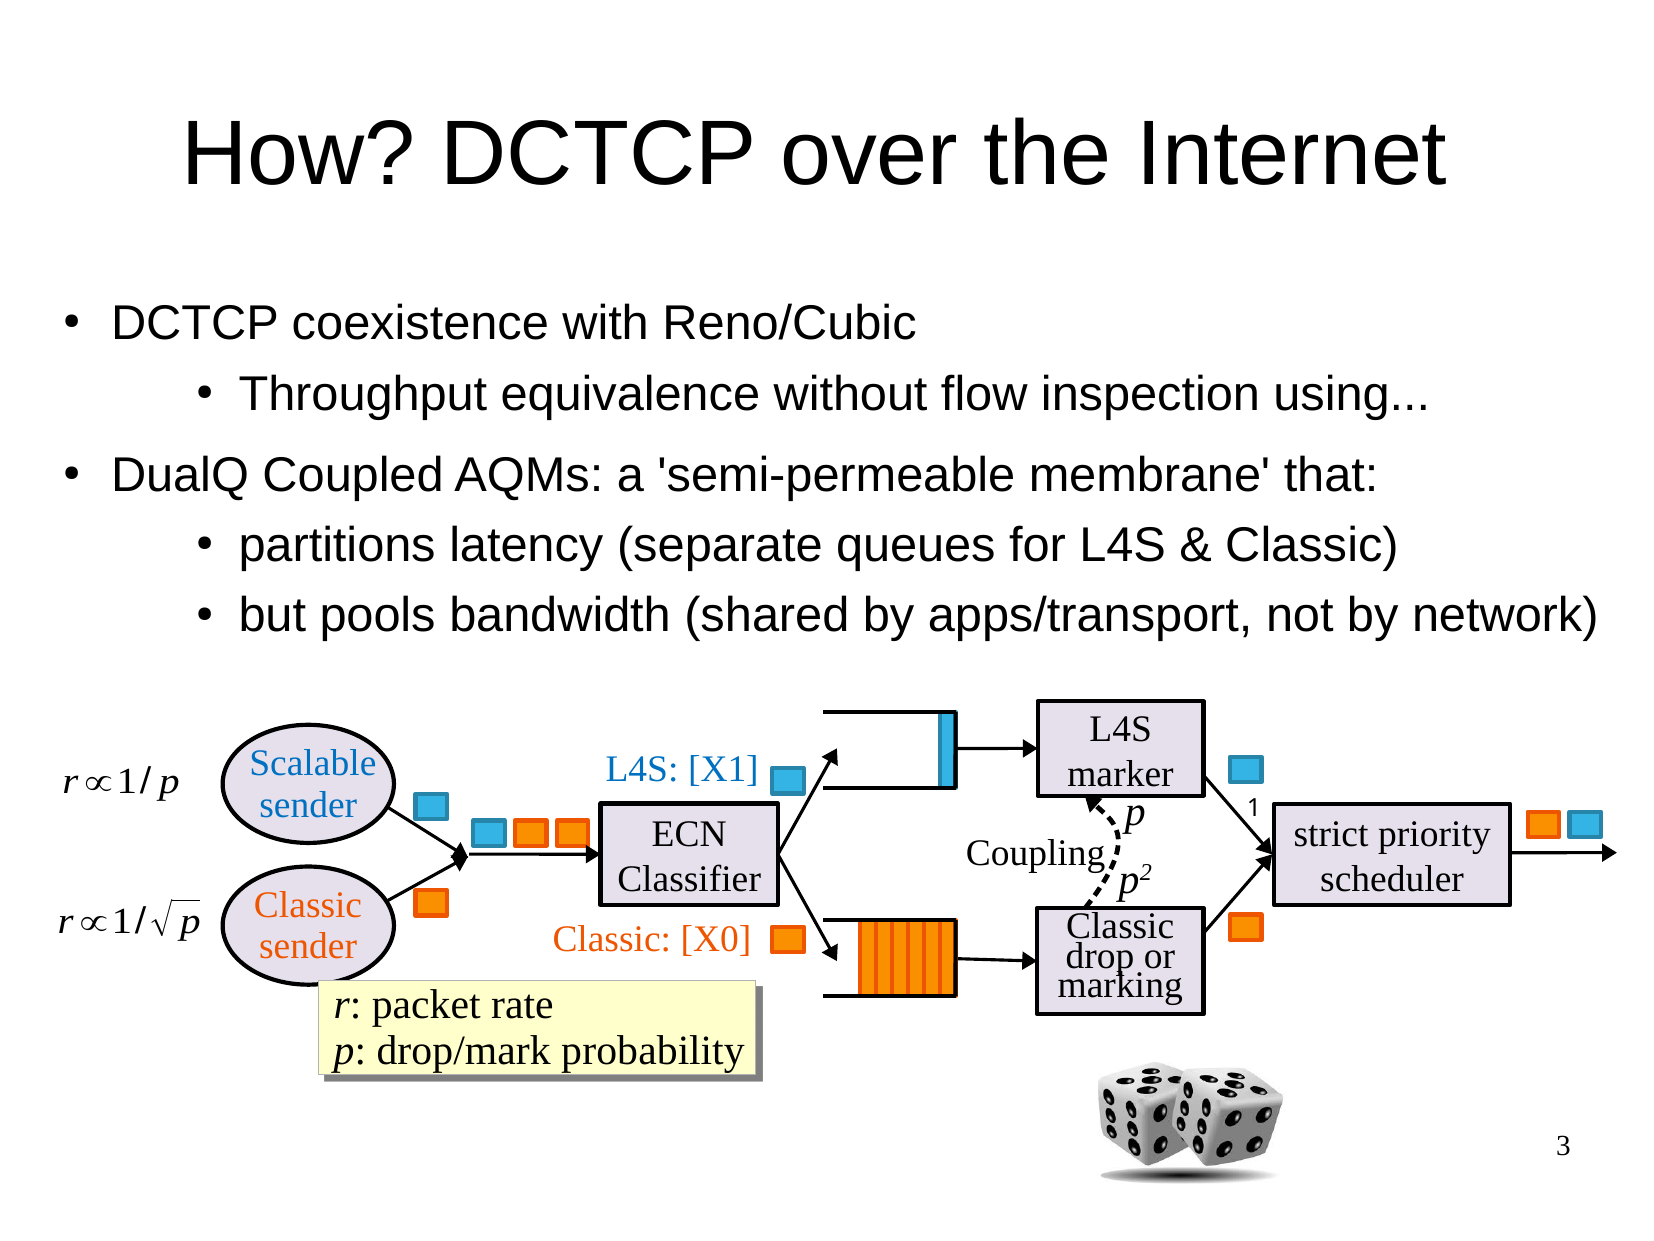

# How? DCTCP over the Internet
DCTCP coexistence with Reno/Cubic
Throughput equivalence without flow inspection using...
DualQ Coupled AQMs: a 'semi-permeable membrane' that:
partitions latency (separate queues for L4S & Classic)
but pools bandwidth (shared by apps/transport, not by network)
L4S marker
 Scalable
sender
 L4S: [X1]
1
p
ECN
Classifier
strict priority scheduler
Coupling
p2
Classic
sender
Classic: [X0]
Classic drop or marking
r: packet rate
p: drop/mark probability
3